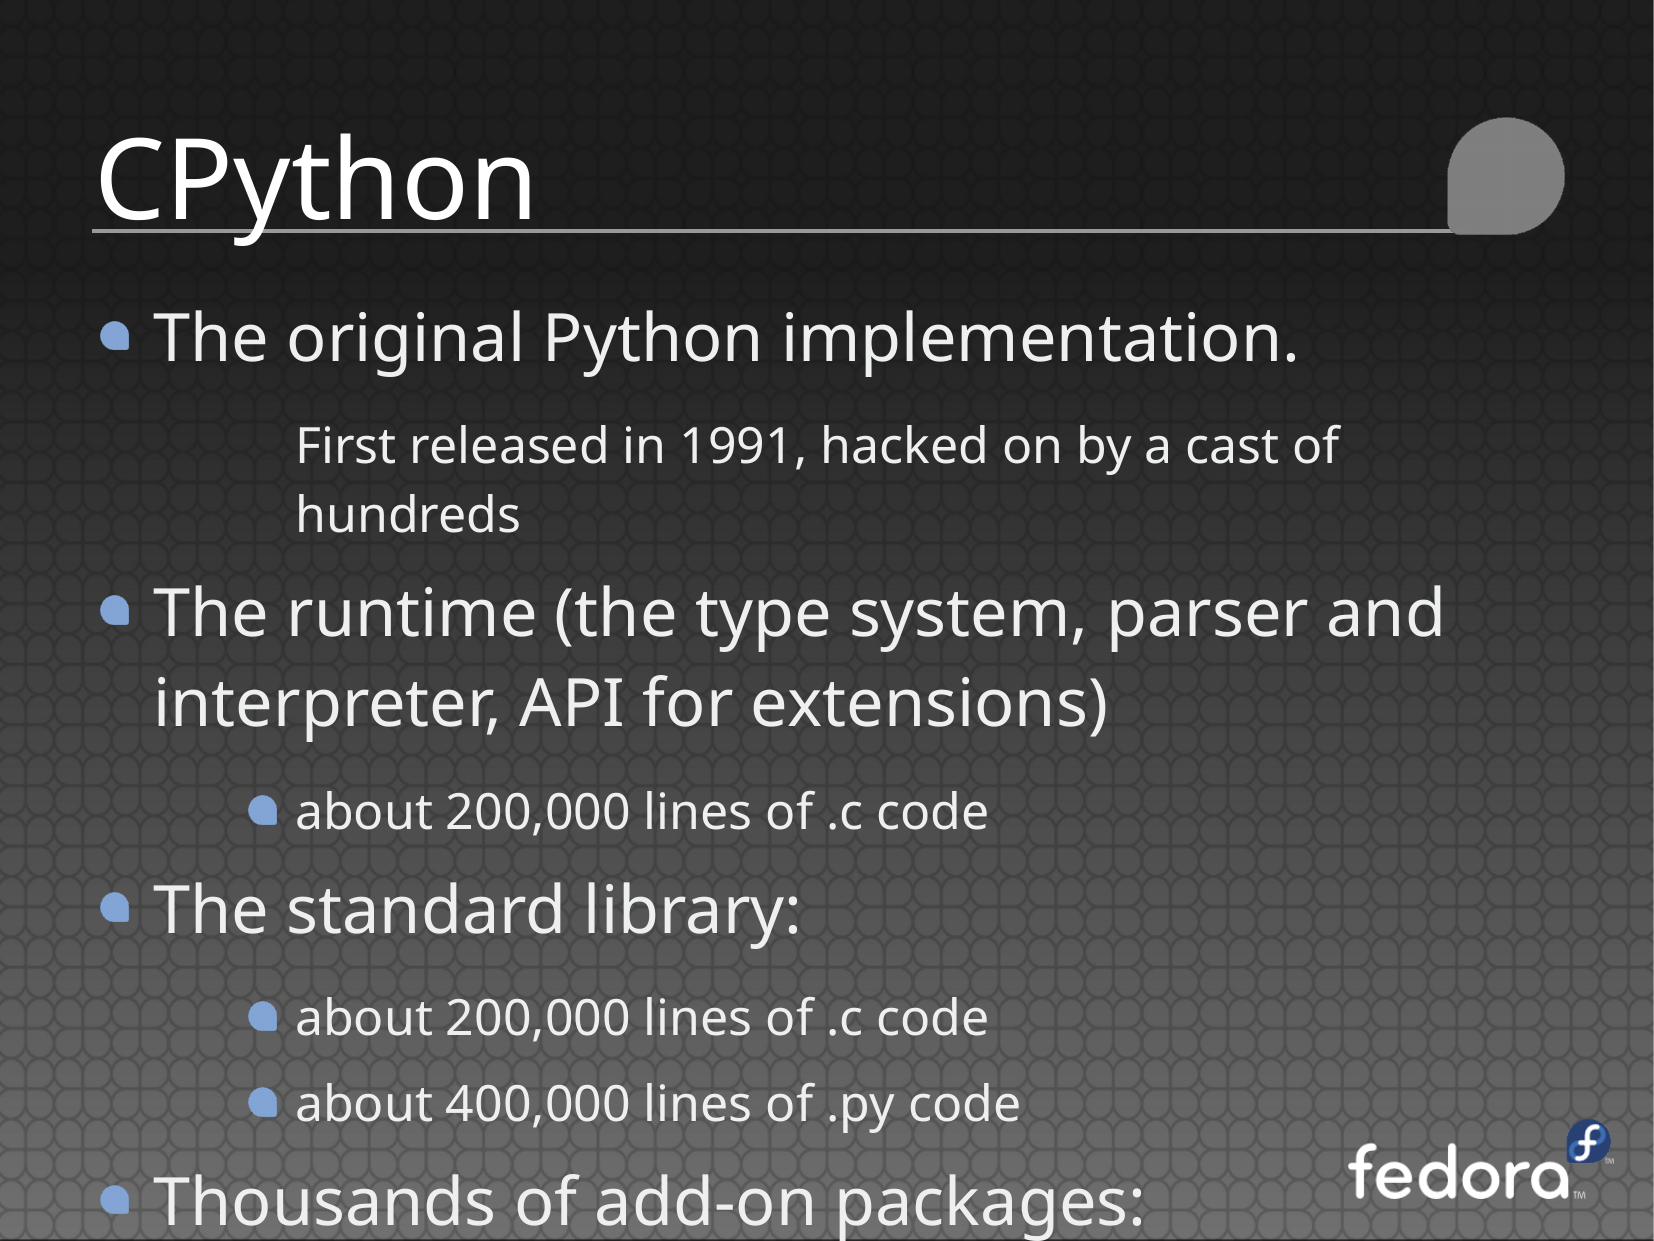

CPython
# The original Python implementation.
First released in 1991, hacked on by a cast of hundreds
The runtime (the type system, parser and interpreter, API for extensions)
about 200,000 lines of .c code
The standard library:
about 200,000 lines of .c code
about 400,000 lines of .py code
Thousands of add-on packages:
http://pypi.python.org/pypi has about 12000 packages (mostly in .py, with some .c)